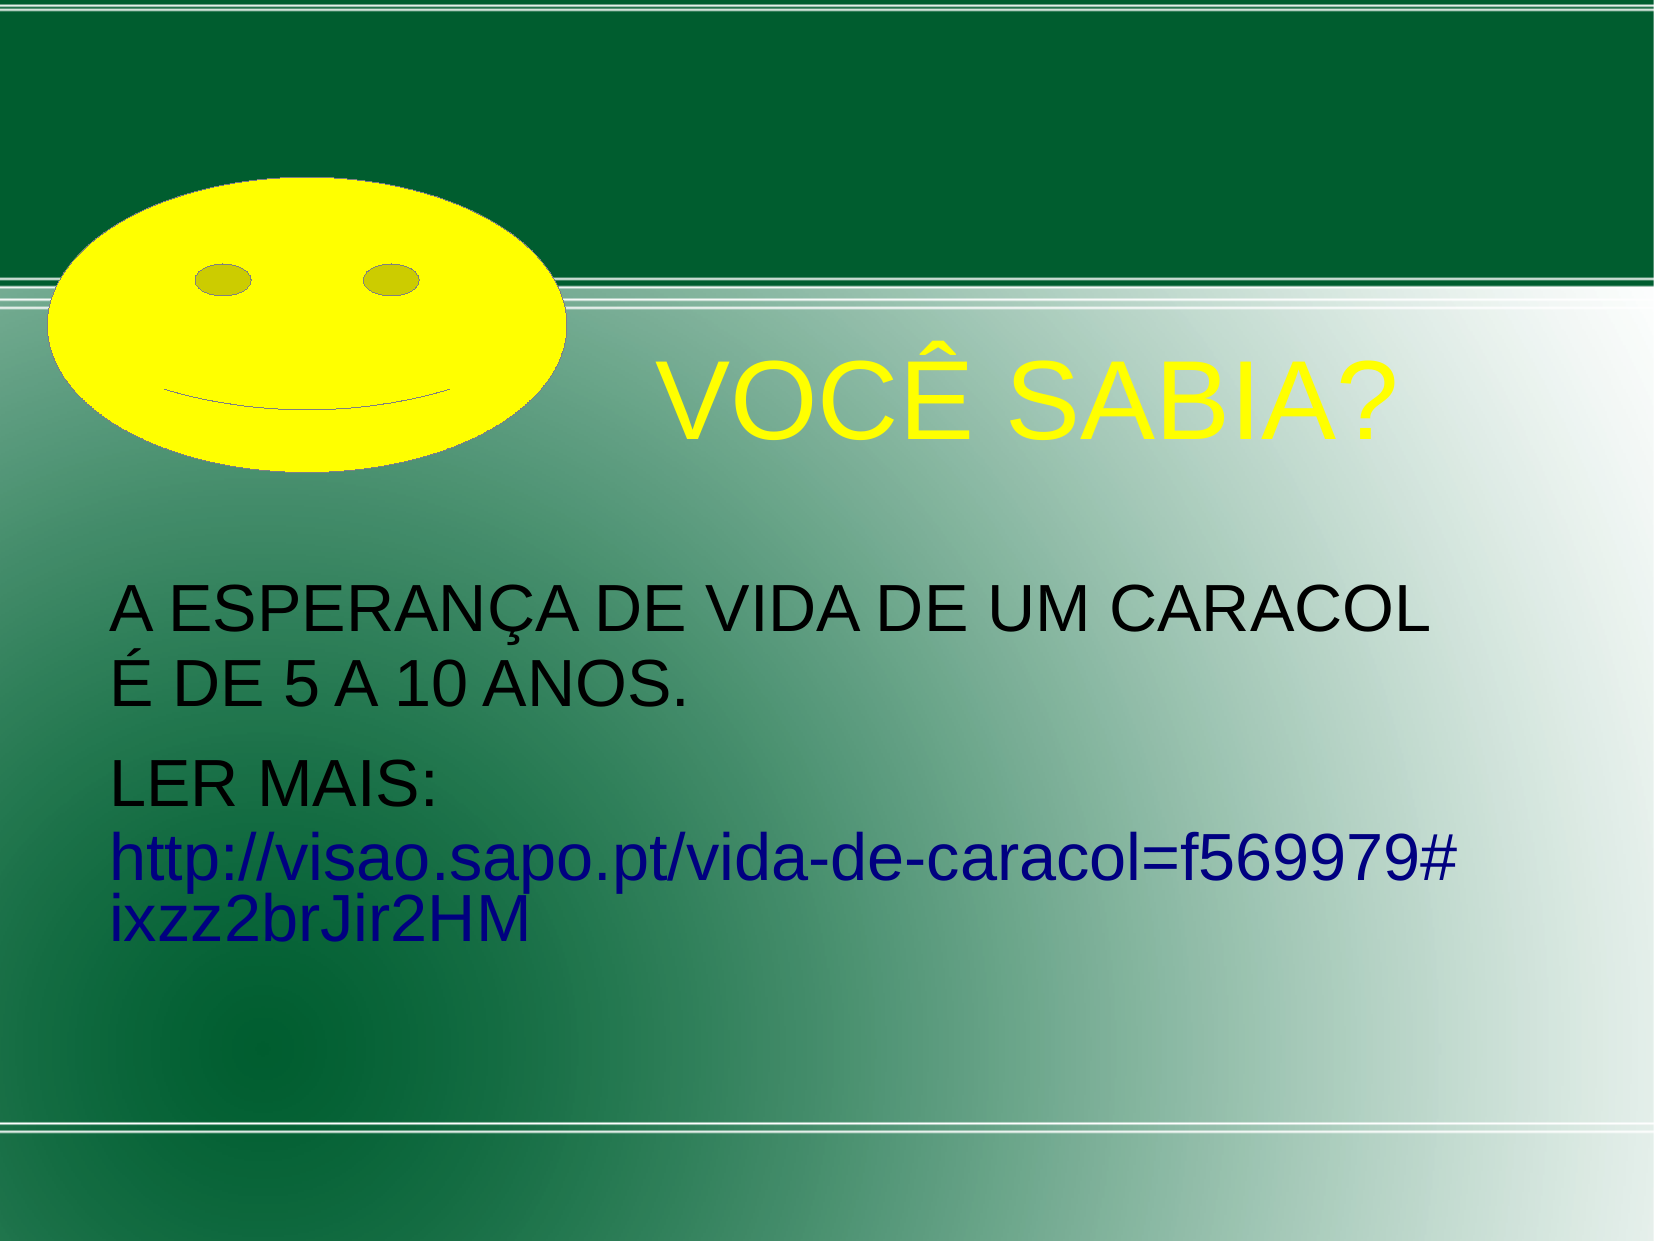

VOCÊ SABIA?
A ESPERANÇA DE VIDA DE UM CARACOL É DE 5 A 10 ANOS.
LER MAIS: http://visao.sapo.pt/vida-de-caracol=f569979#ixzz2brJir2HM